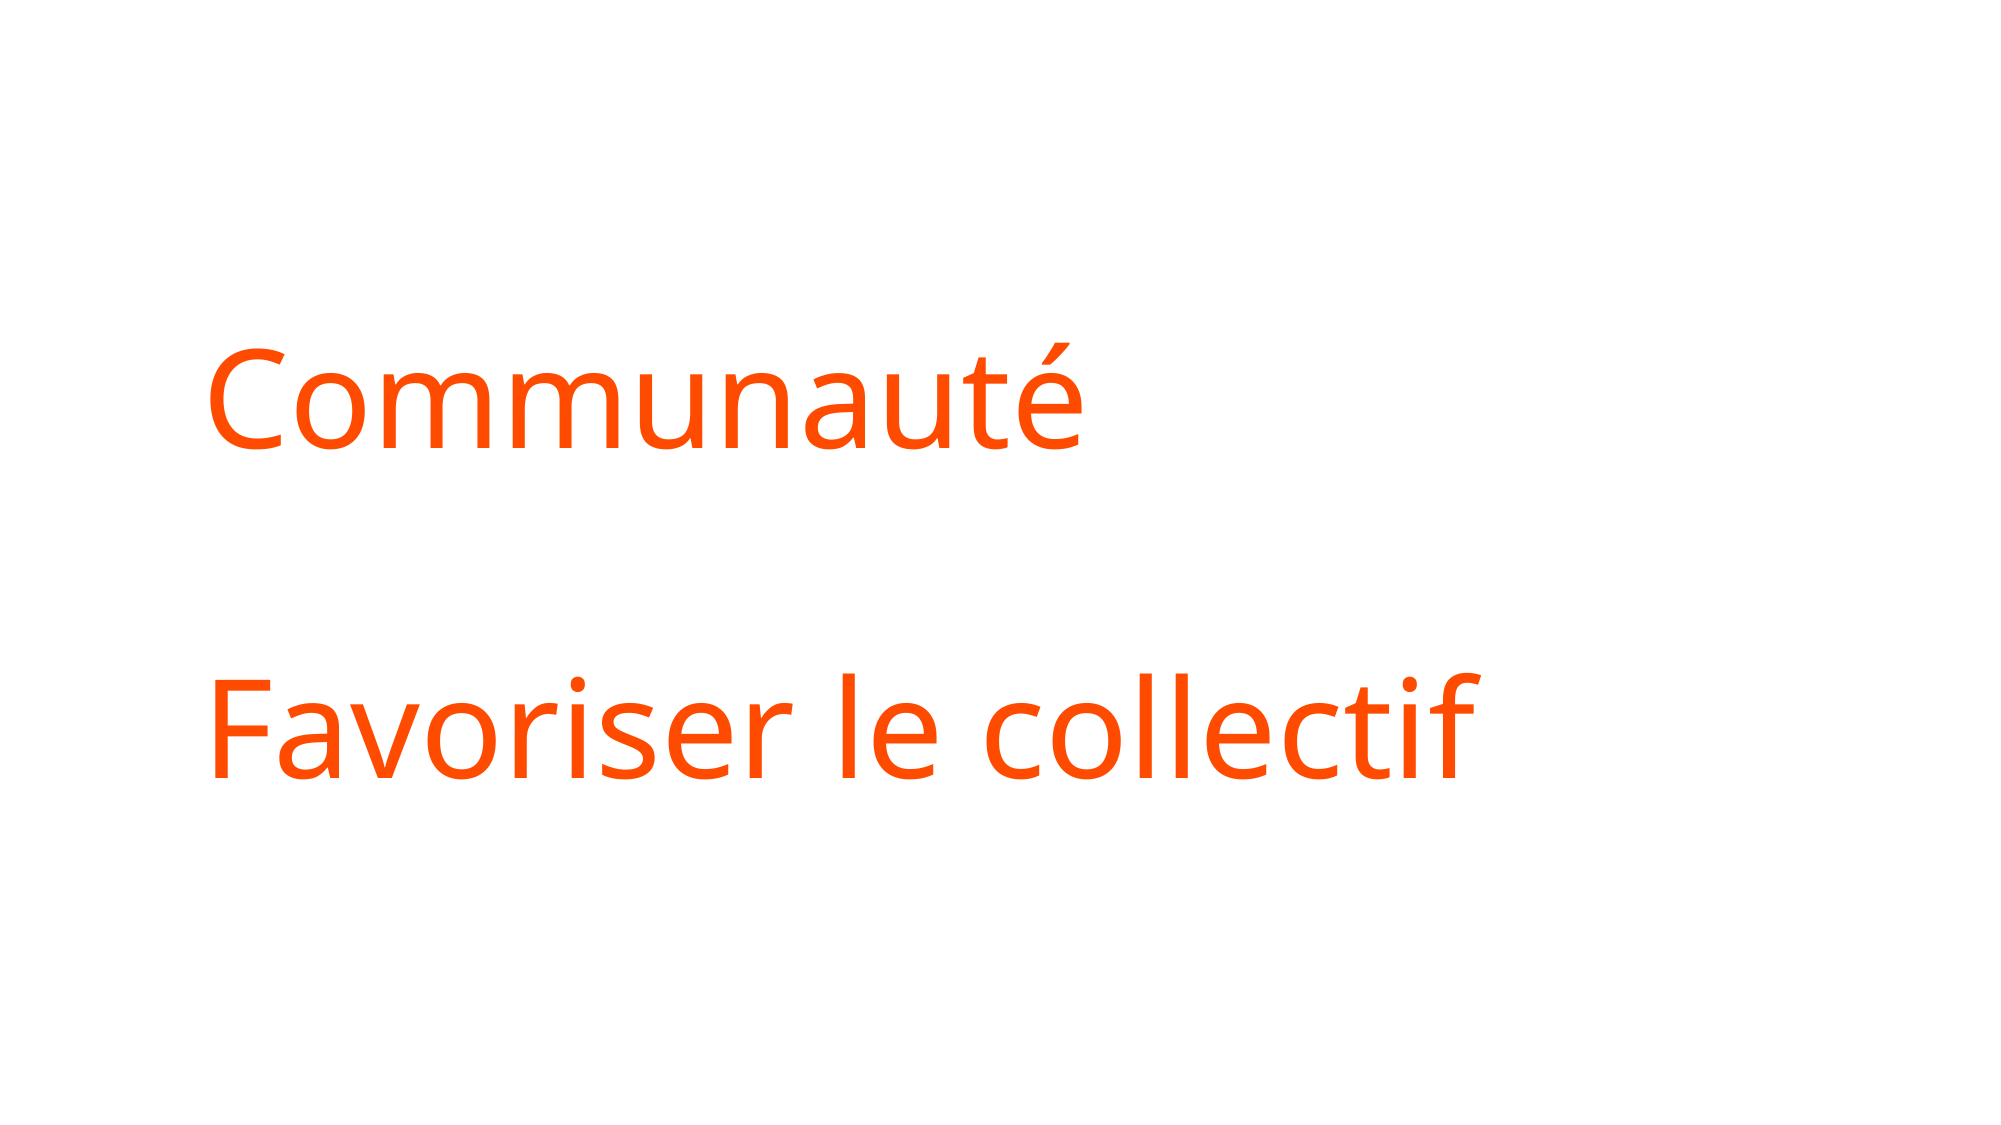

Autonomie de pratiques
Communauté
Budget apprentissage
Favoriser le collectif
Faire confiance